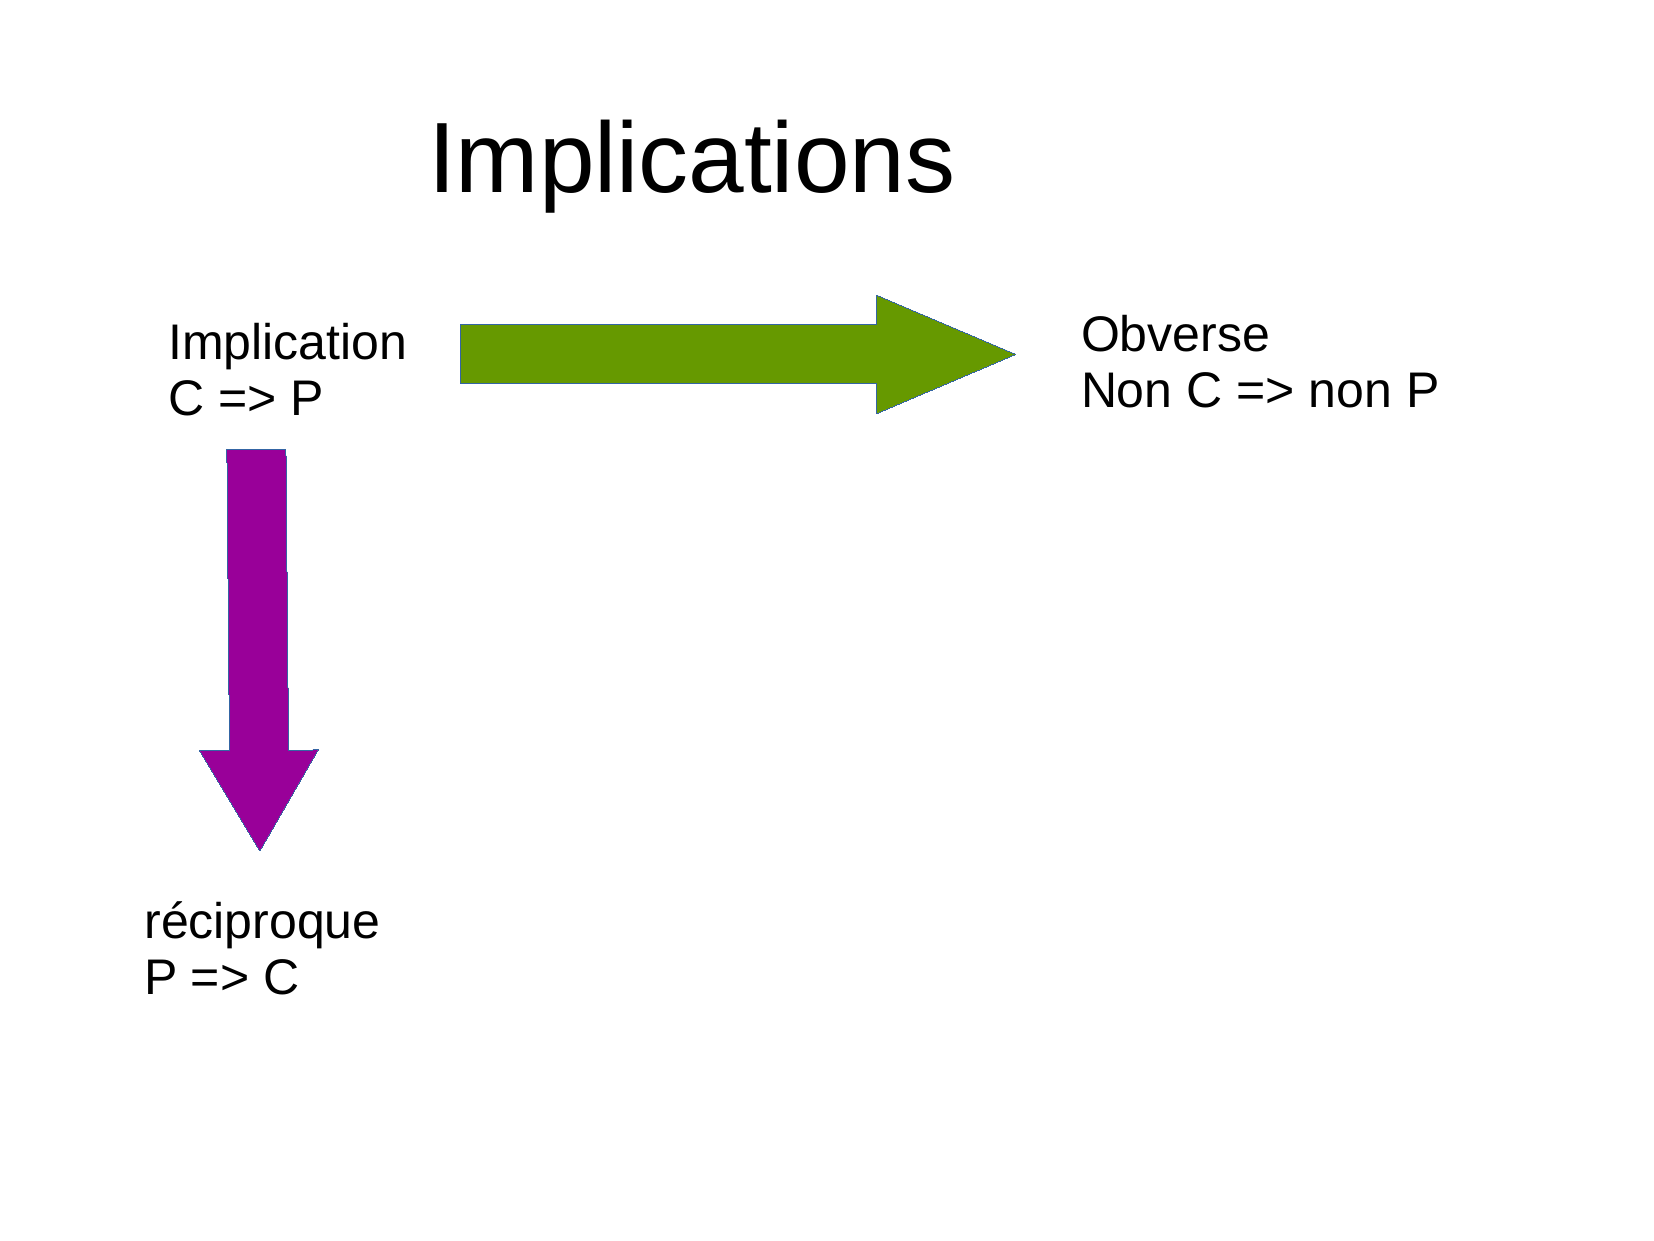

Implications
Obverse
Non C => non P
Implication
C => P
réciproque
P => C